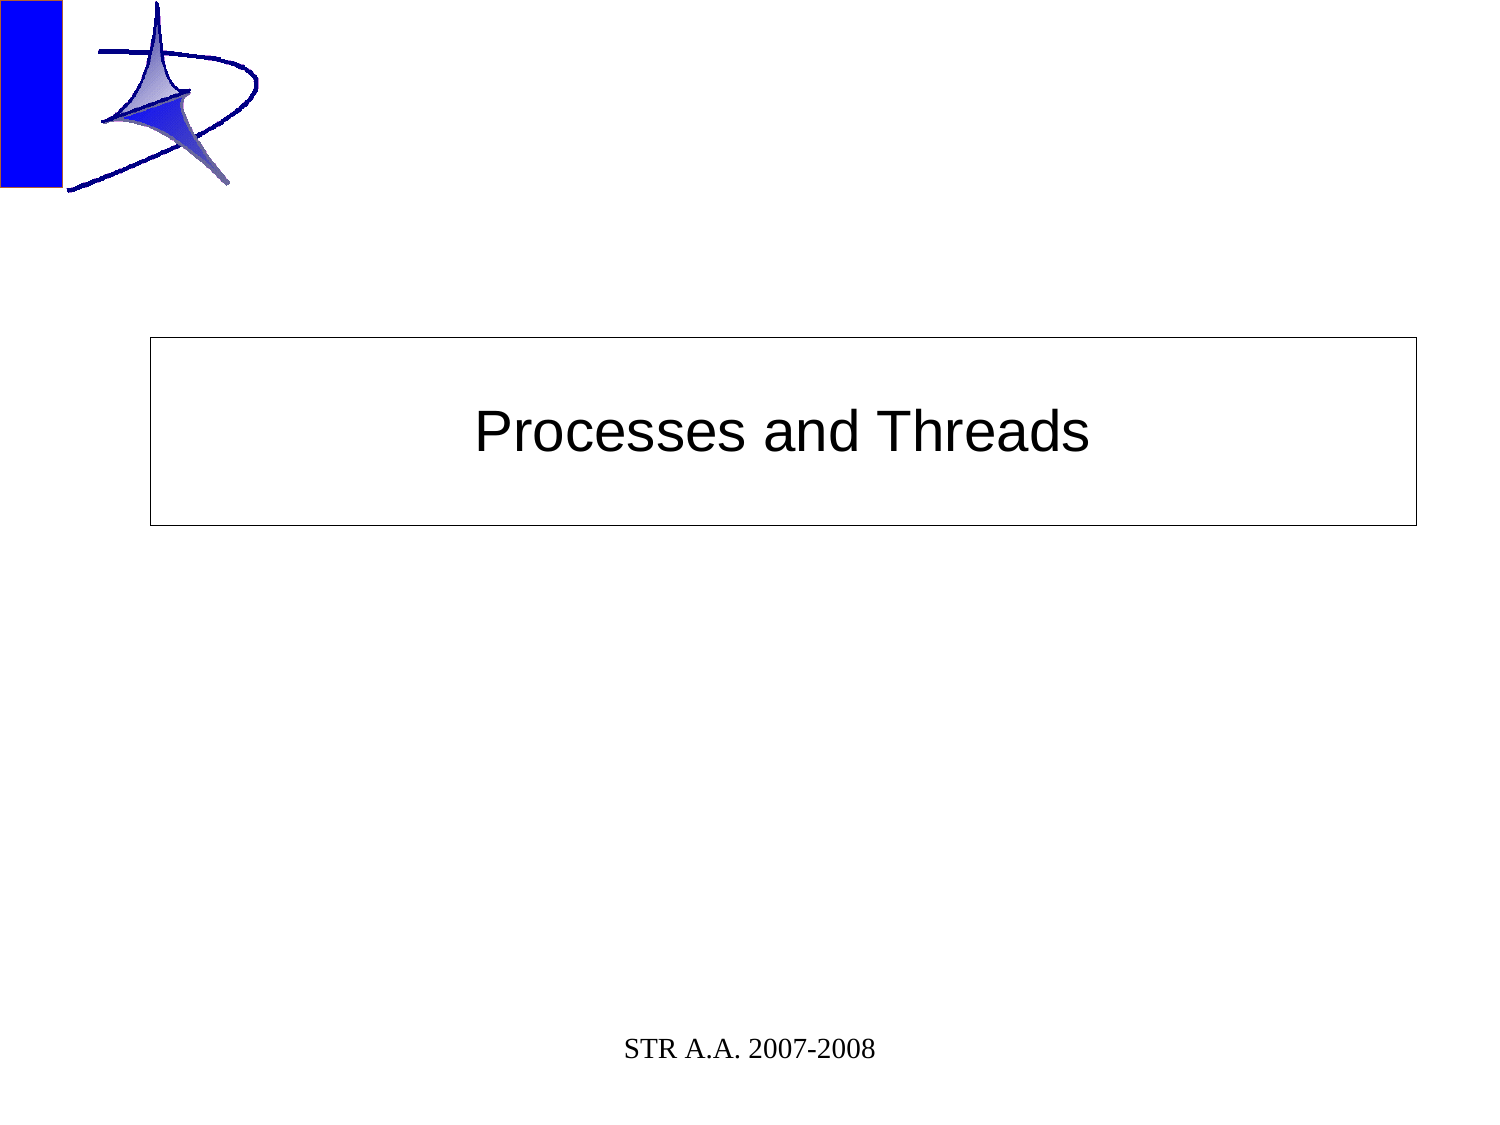

# Processes and Threads
STR A.A. 2007-2008